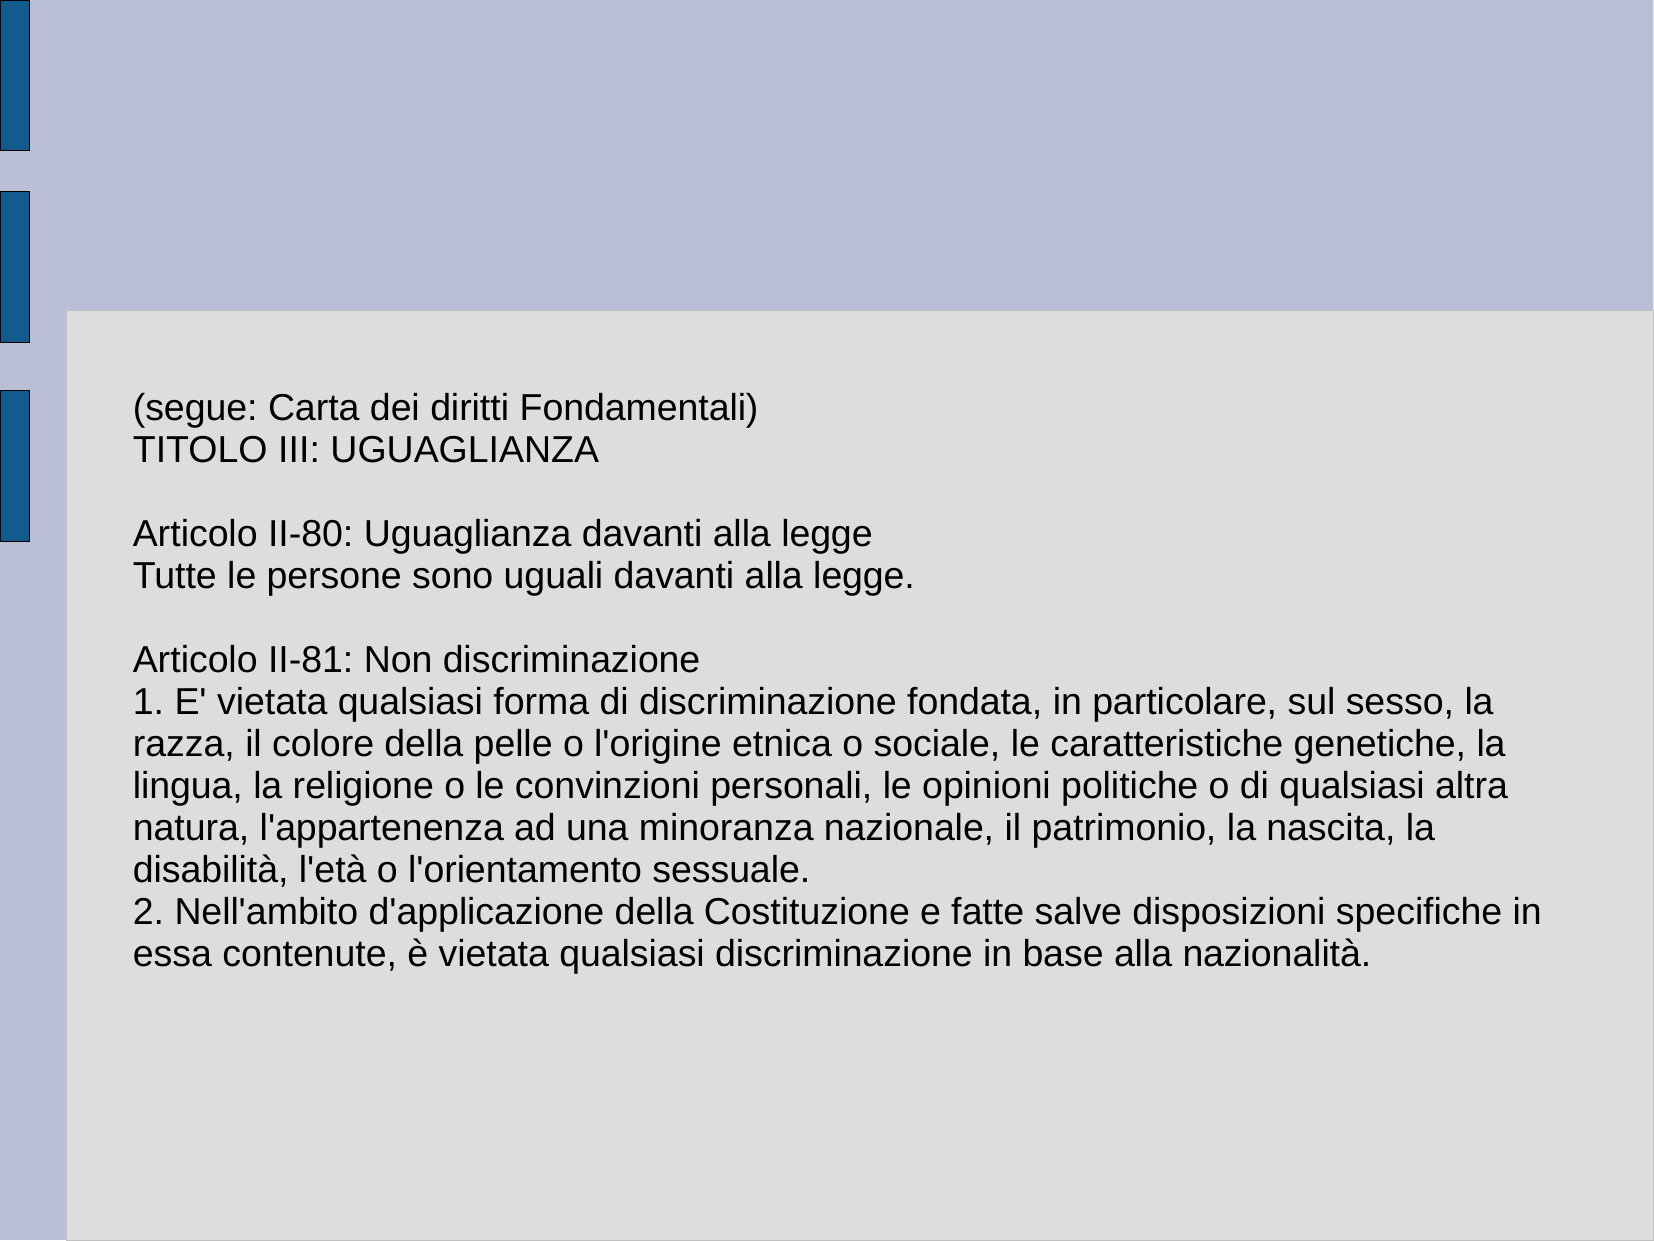

(segue: Carta dei diritti Fondamentali)
TITOLO III: UGUAGLIANZA
Articolo II-80: Uguaglianza davanti alla legge
Tutte le persone sono uguali davanti alla legge.
Articolo II-81: Non discriminazione
1. E' vietata qualsiasi forma di discriminazione fondata, in particolare, sul sesso, la razza, il colore della pelle o l'origine etnica o sociale, le caratteristiche genetiche, la lingua, la religione o le convinzioni personali, le opinioni politiche o di qualsiasi altra natura, l'appartenenza ad una minoranza nazionale, il patrimonio, la nascita, la disabilità, l'età o l'orientamento sessuale.
2. Nell'ambito d'applicazione della Costituzione e fatte salve disposizioni specifiche in essa contenute, è vietata qualsiasi discriminazione in base alla nazionalità.